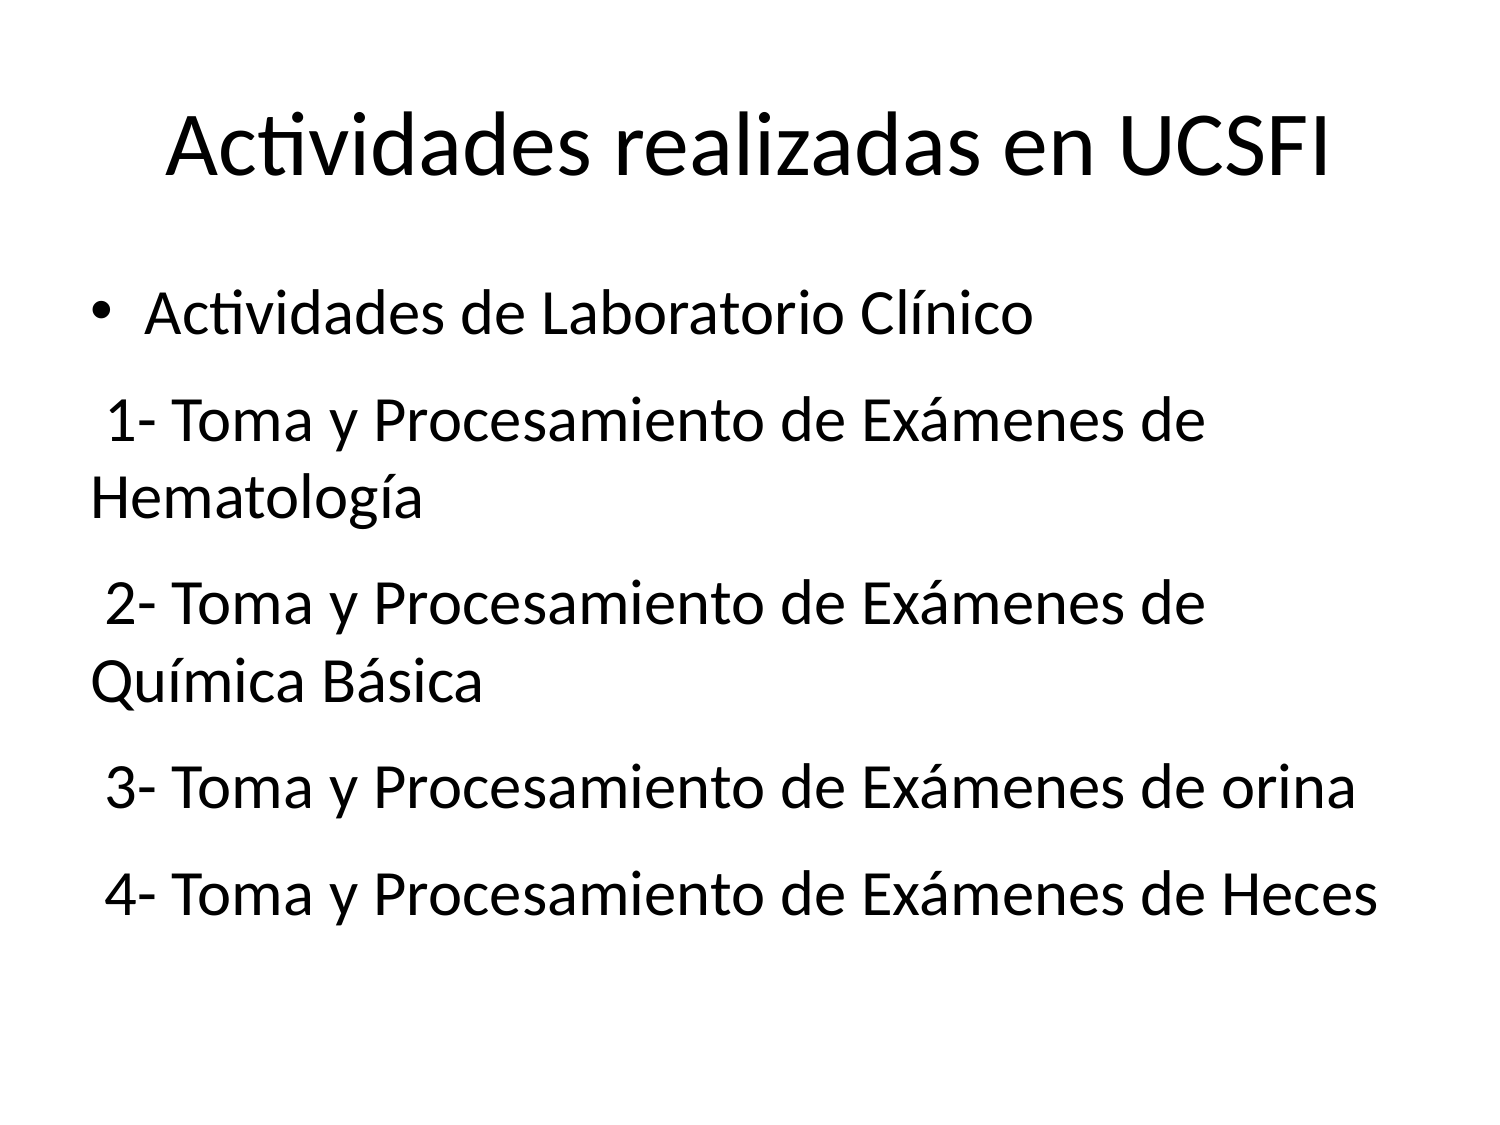

Actividades realizadas en UCSFI
# Actividades de Laboratorio Clínico
 1- Toma y Procesamiento de Exámenes de Hematología
 2- Toma y Procesamiento de Exámenes de Química Básica
 3- Toma y Procesamiento de Exámenes de orina
 4- Toma y Procesamiento de Exámenes de Heces